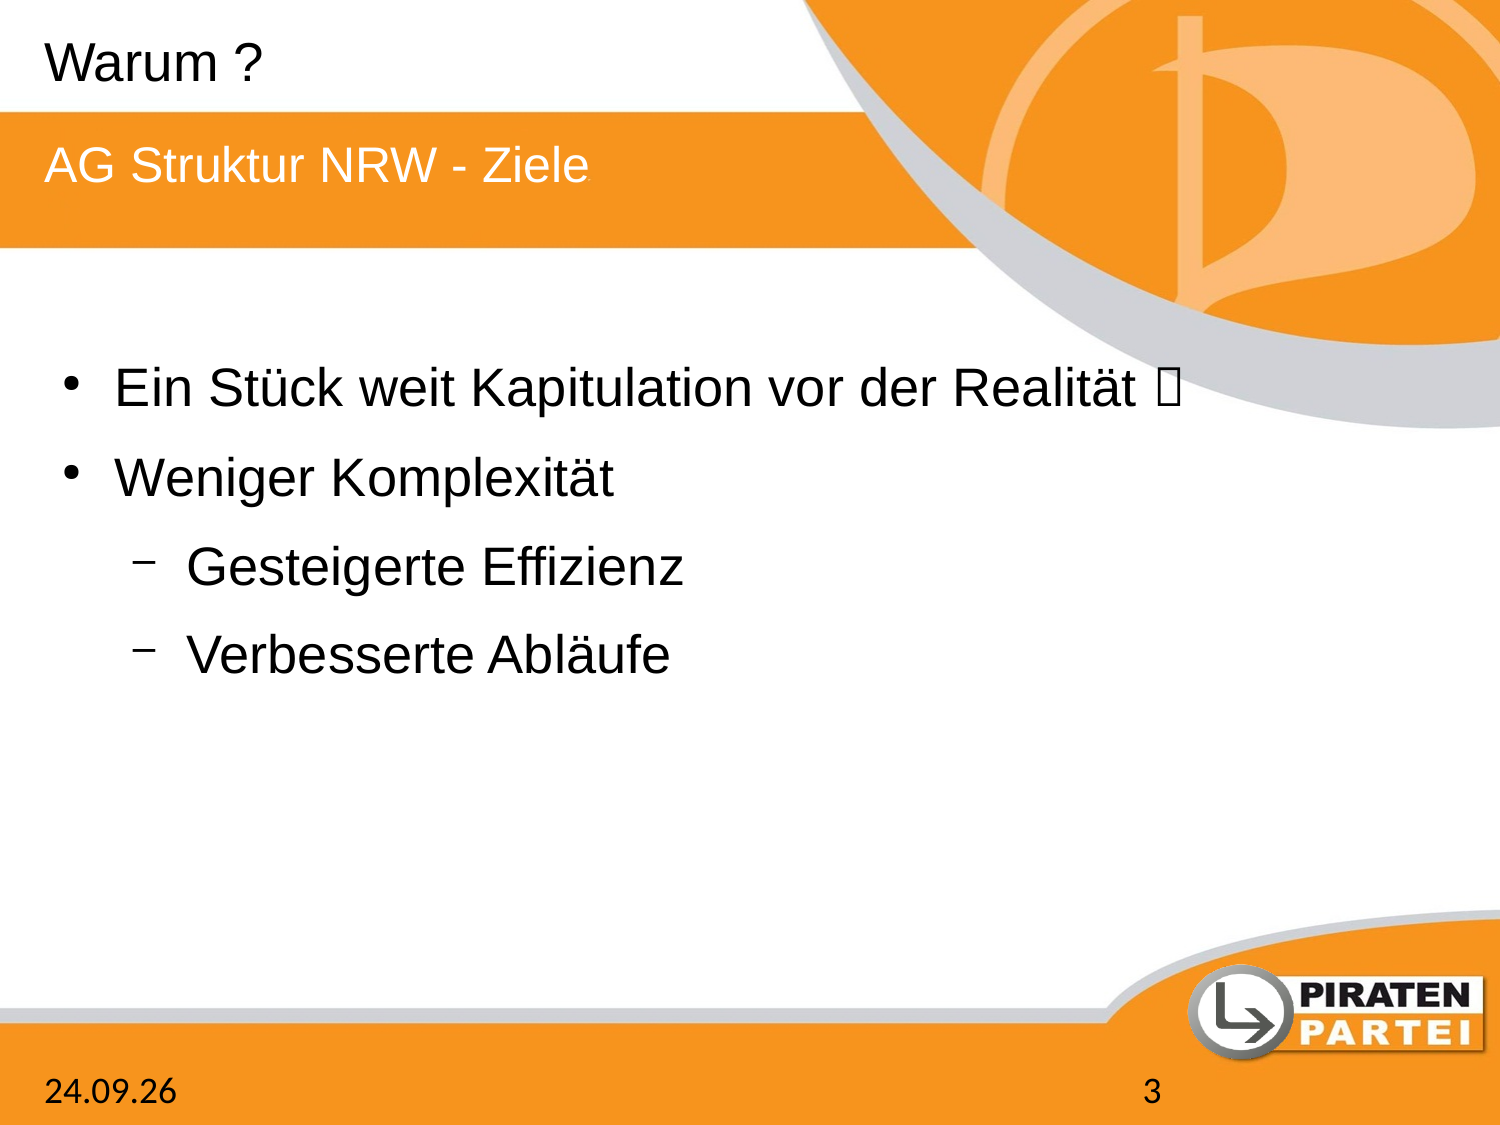

Warum ?
AG Struktur NRW - Ziele
# Ein Stück weit Kapitulation vor der Realität 
Weniger Komplexität
Gesteigerte Effizienz
Verbesserte Abläufe